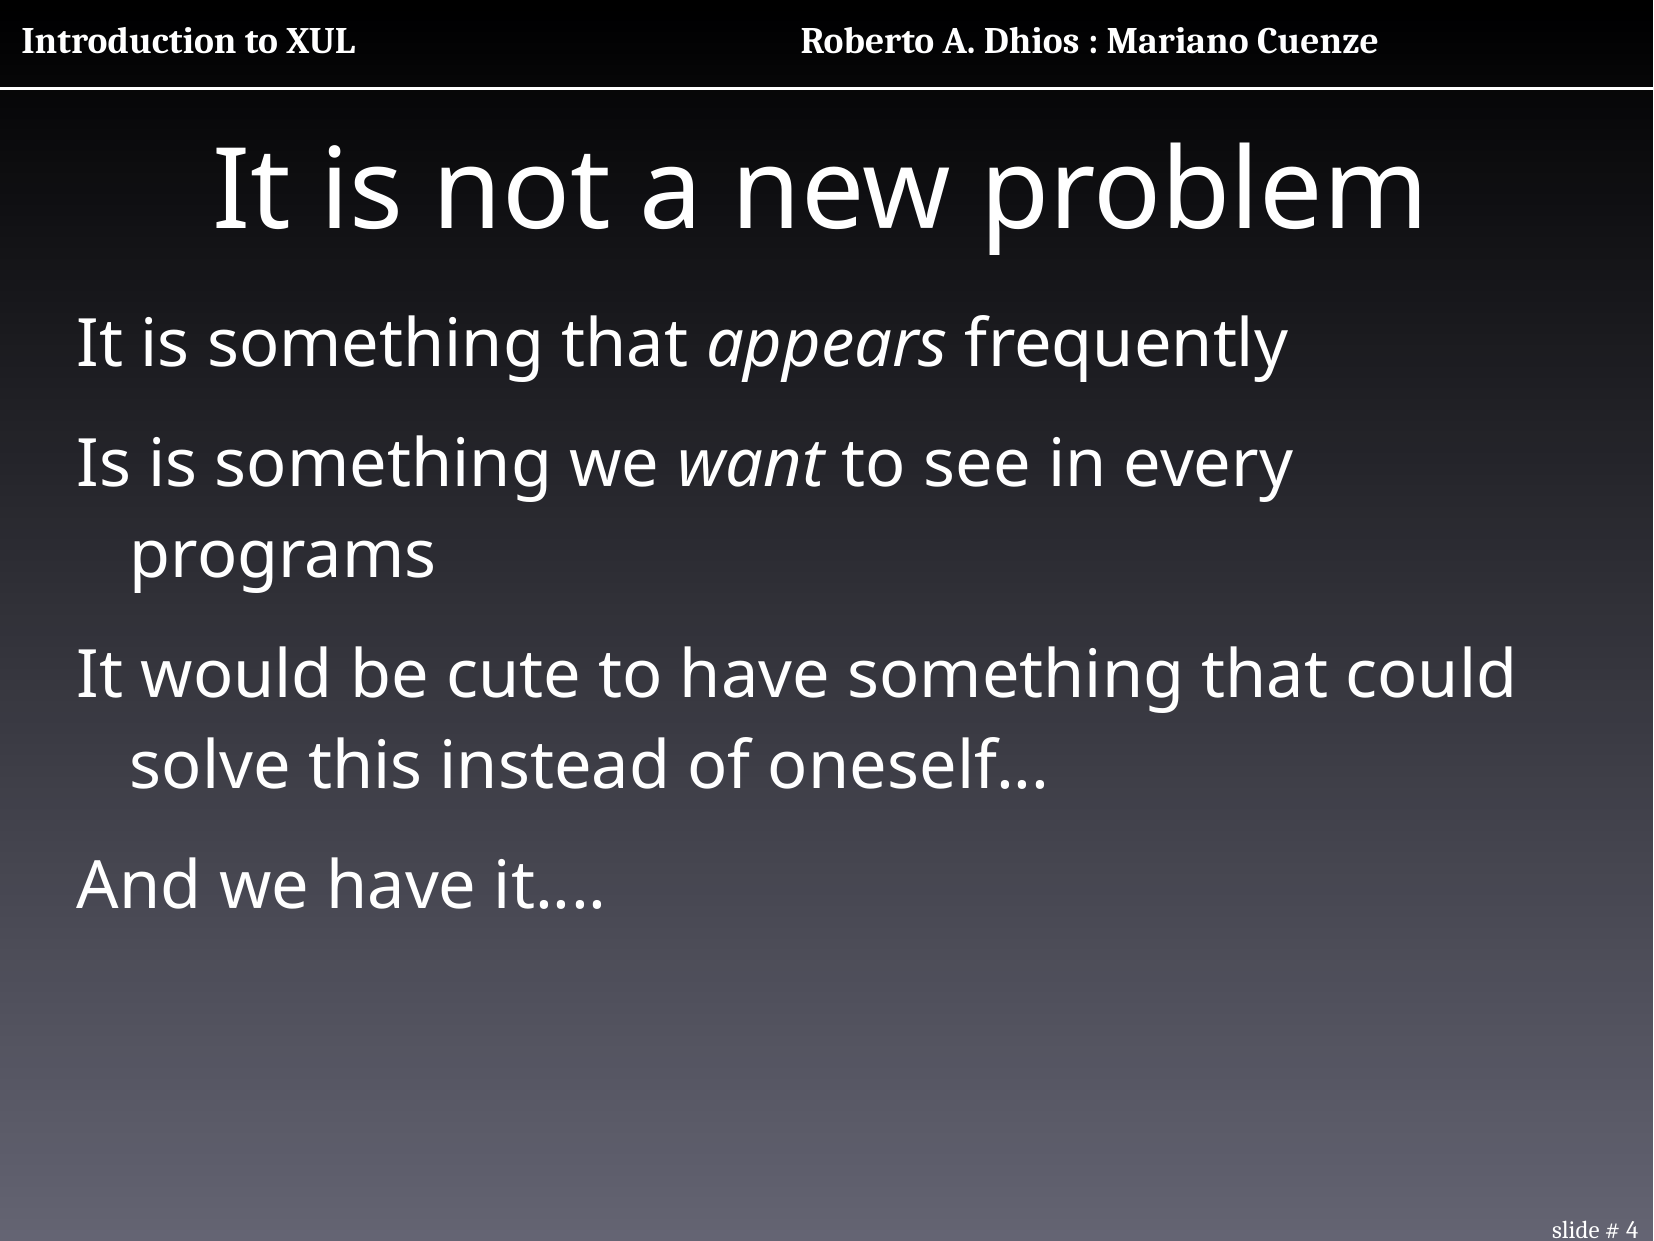

Introduction to XUL						 Roberto A. Dhios : Mariano Cuenze
# It is not a new problem
It is something that appears frequently
Is is something we want to see in every programs
It would be cute to have something that could solve this instead of oneself...
And we have it....